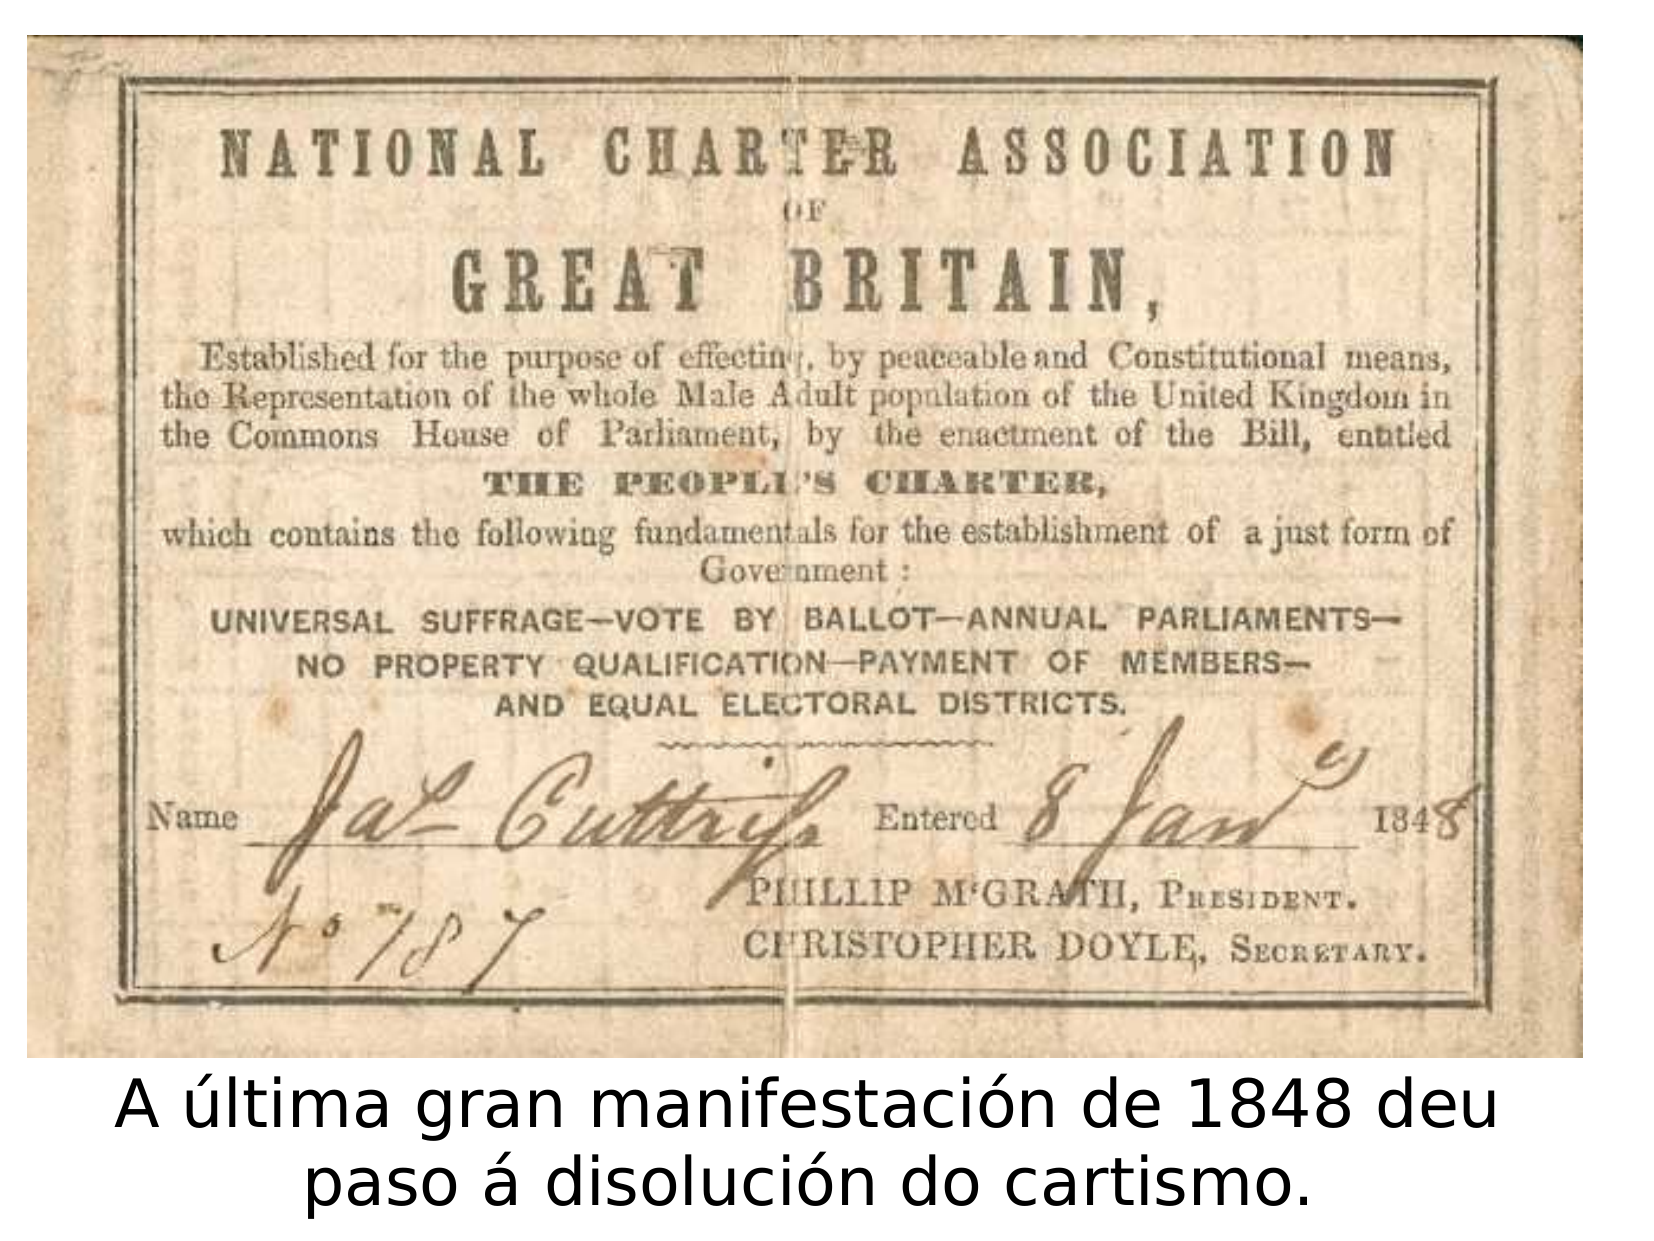

A última gran manifestación de 1848 deu paso á disolución do cartismo.